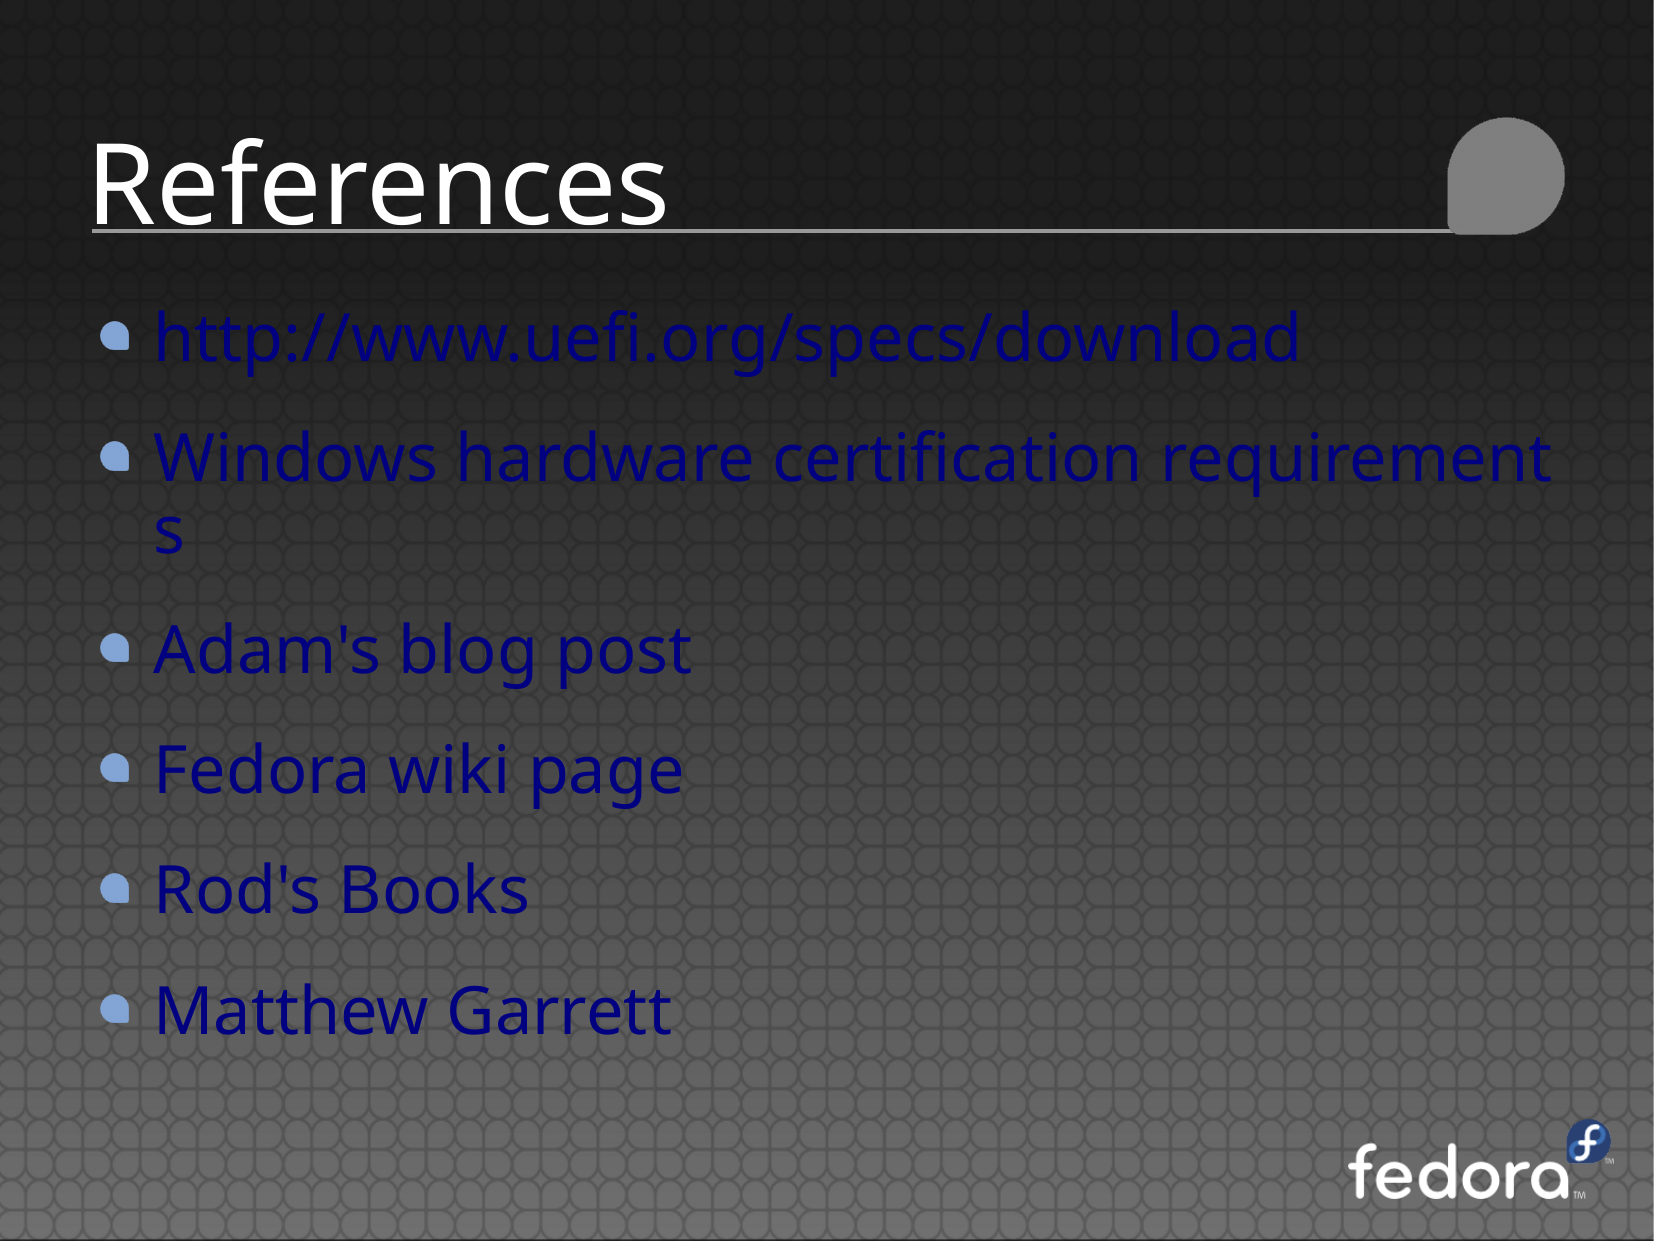

# References
http://www.uefi.org/specs/download
Windows hardware certification requirements
Adam's blog post
Fedora wiki page
Rod's Books
Matthew Garrett